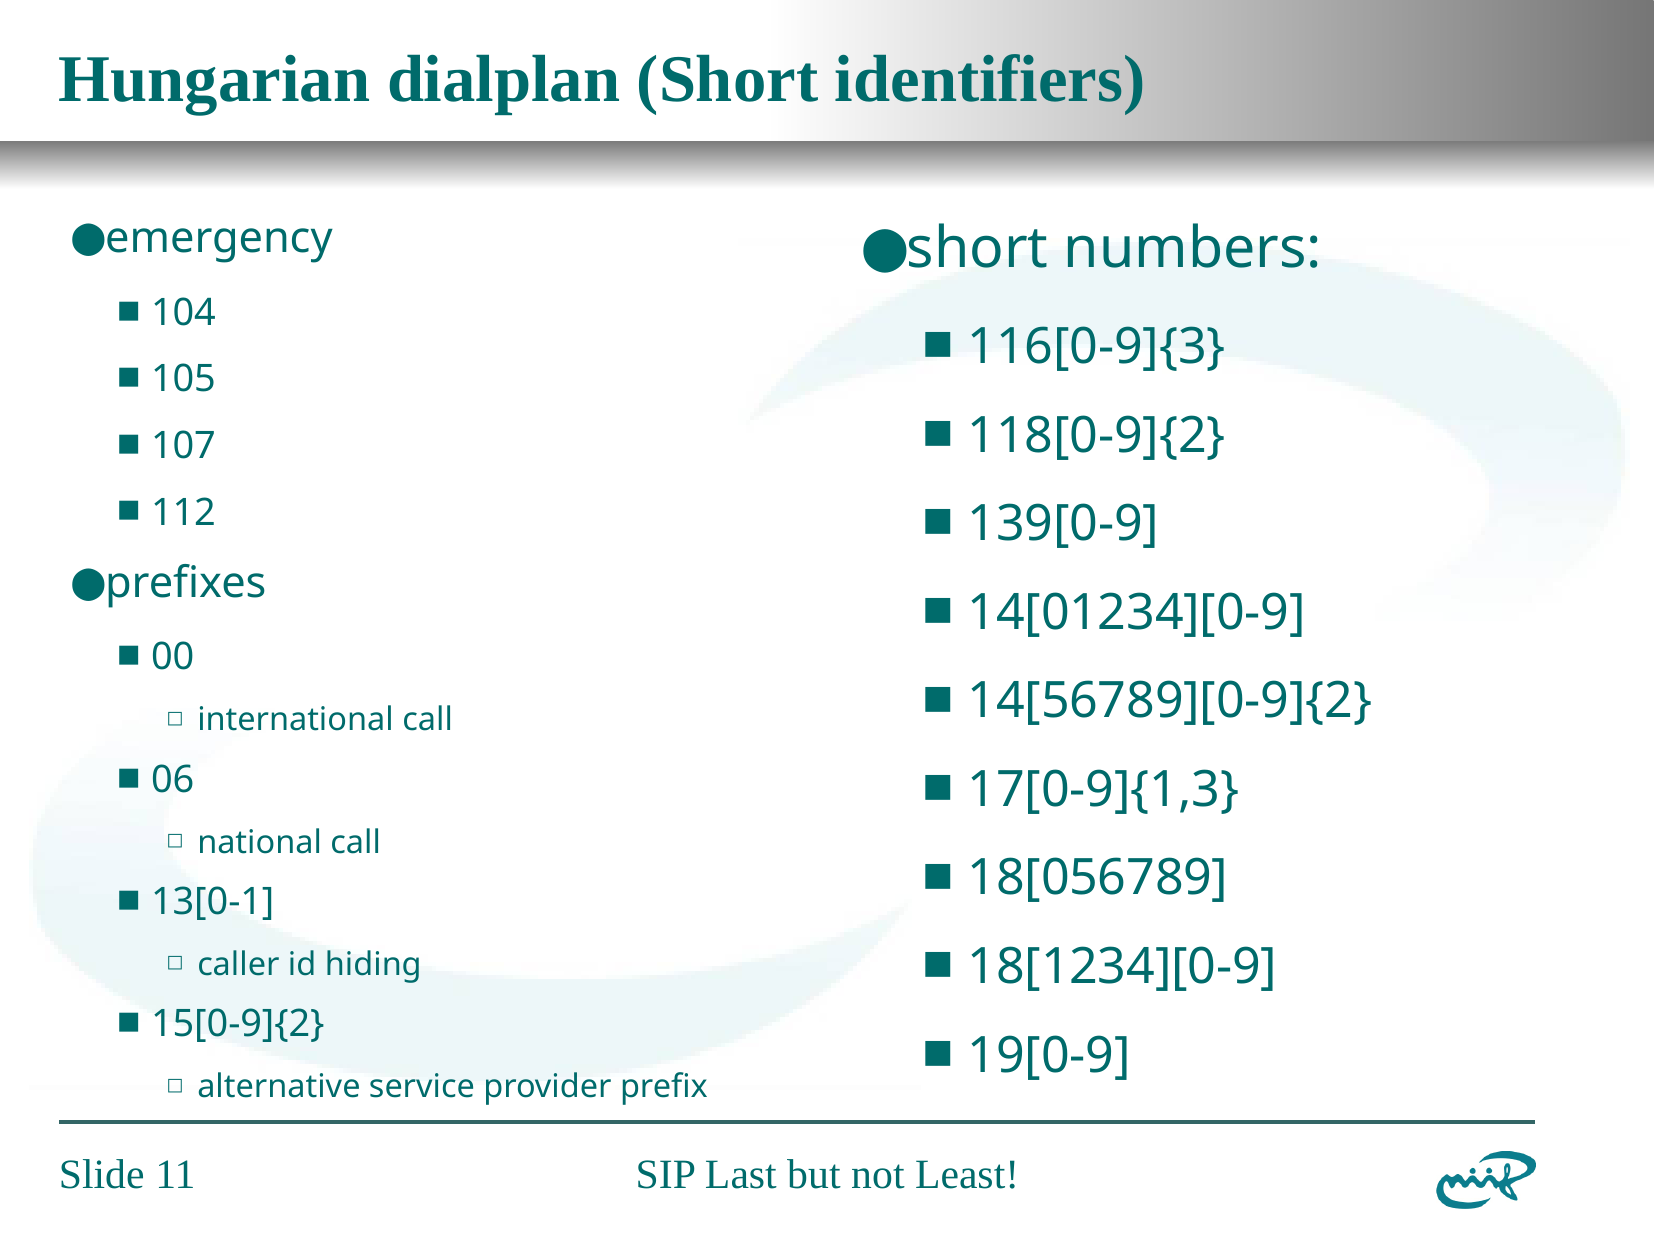

# Hungarian dialplan (Short identifiers)
emergency
104
105
107
112
prefixes
00
international call
06
national call
13[0-1]
caller id hiding
15[0-9]{2}
alternative service provider prefix
short numbers:
116[0-9]{3}
118[0-9]{2}
139[0-9]
14[01234][0-9]
14[56789][0-9]{2}
17[0-9]{1,3}
18[056789]
18[1234][0-9]
19[0-9]
11
SIP Last but not Least!